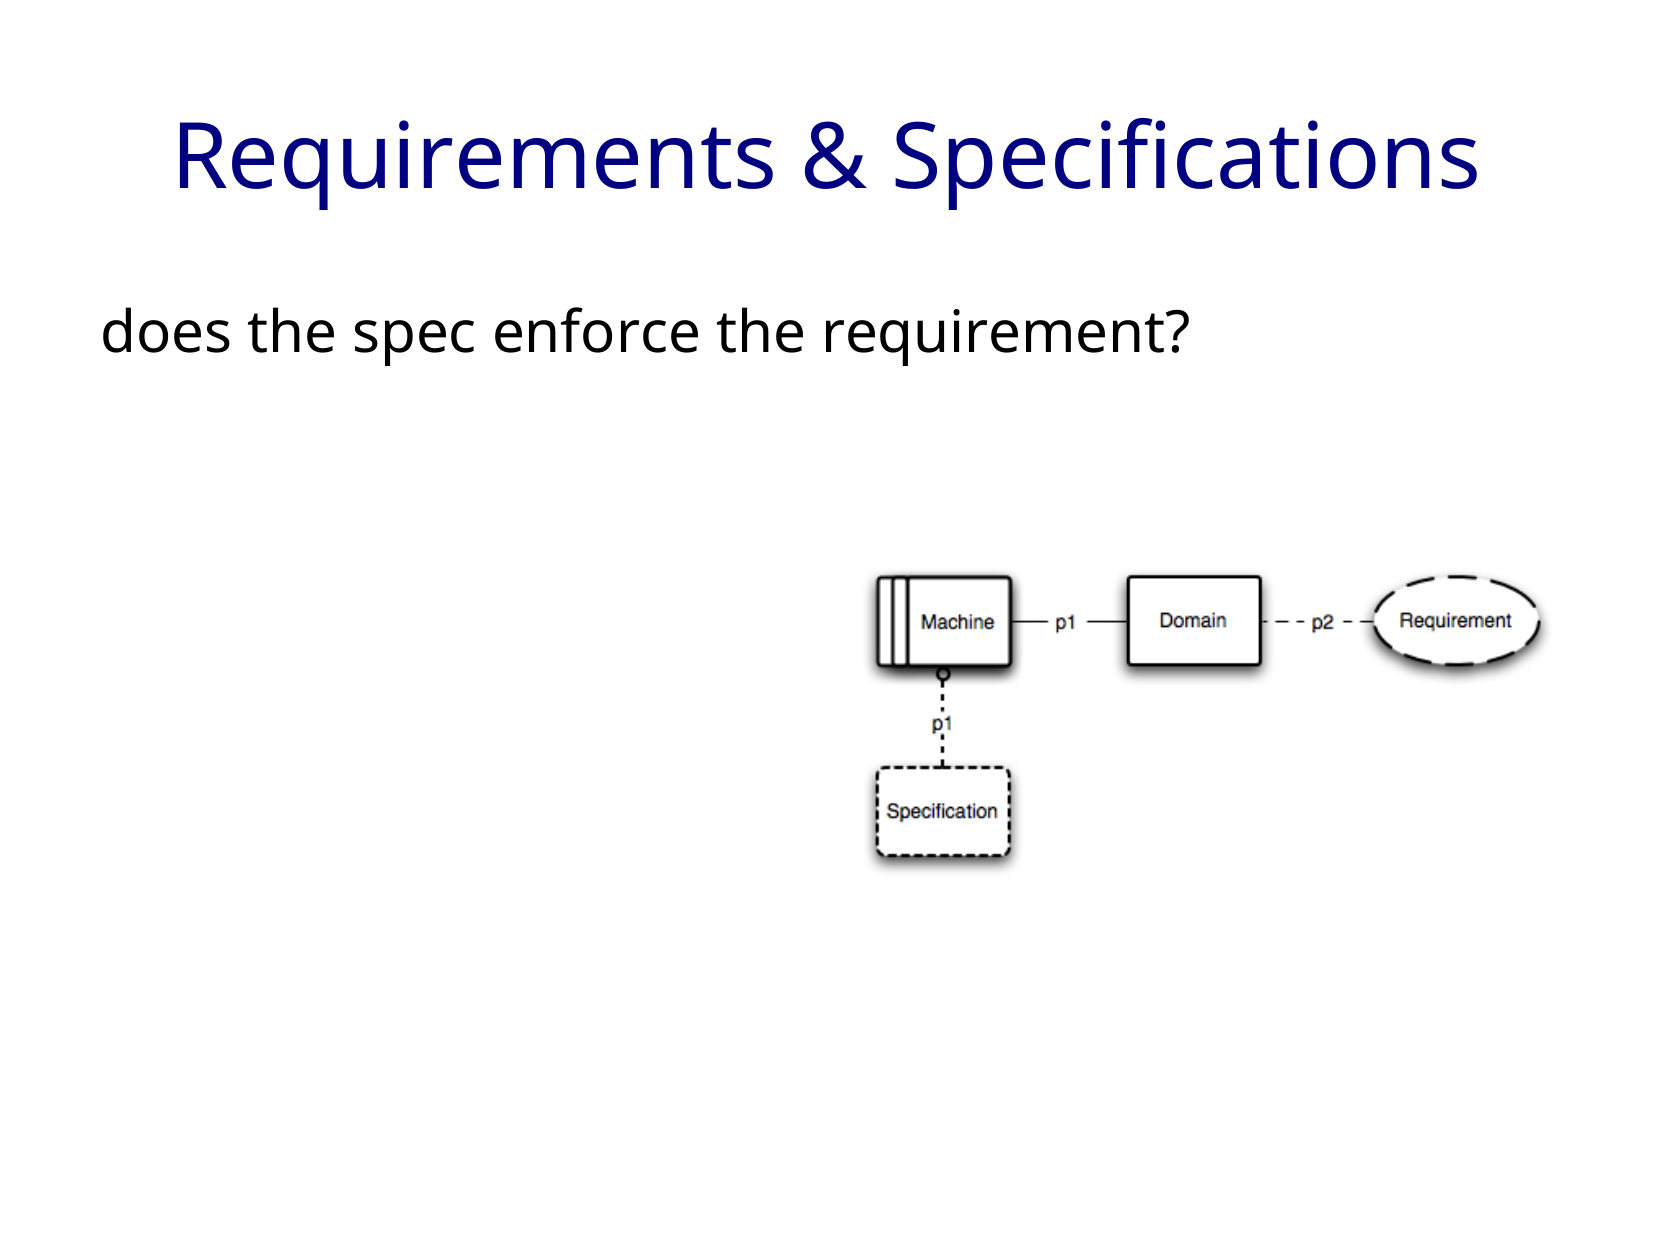

# Requirements & Specifications
does the spec enforce the requirement?